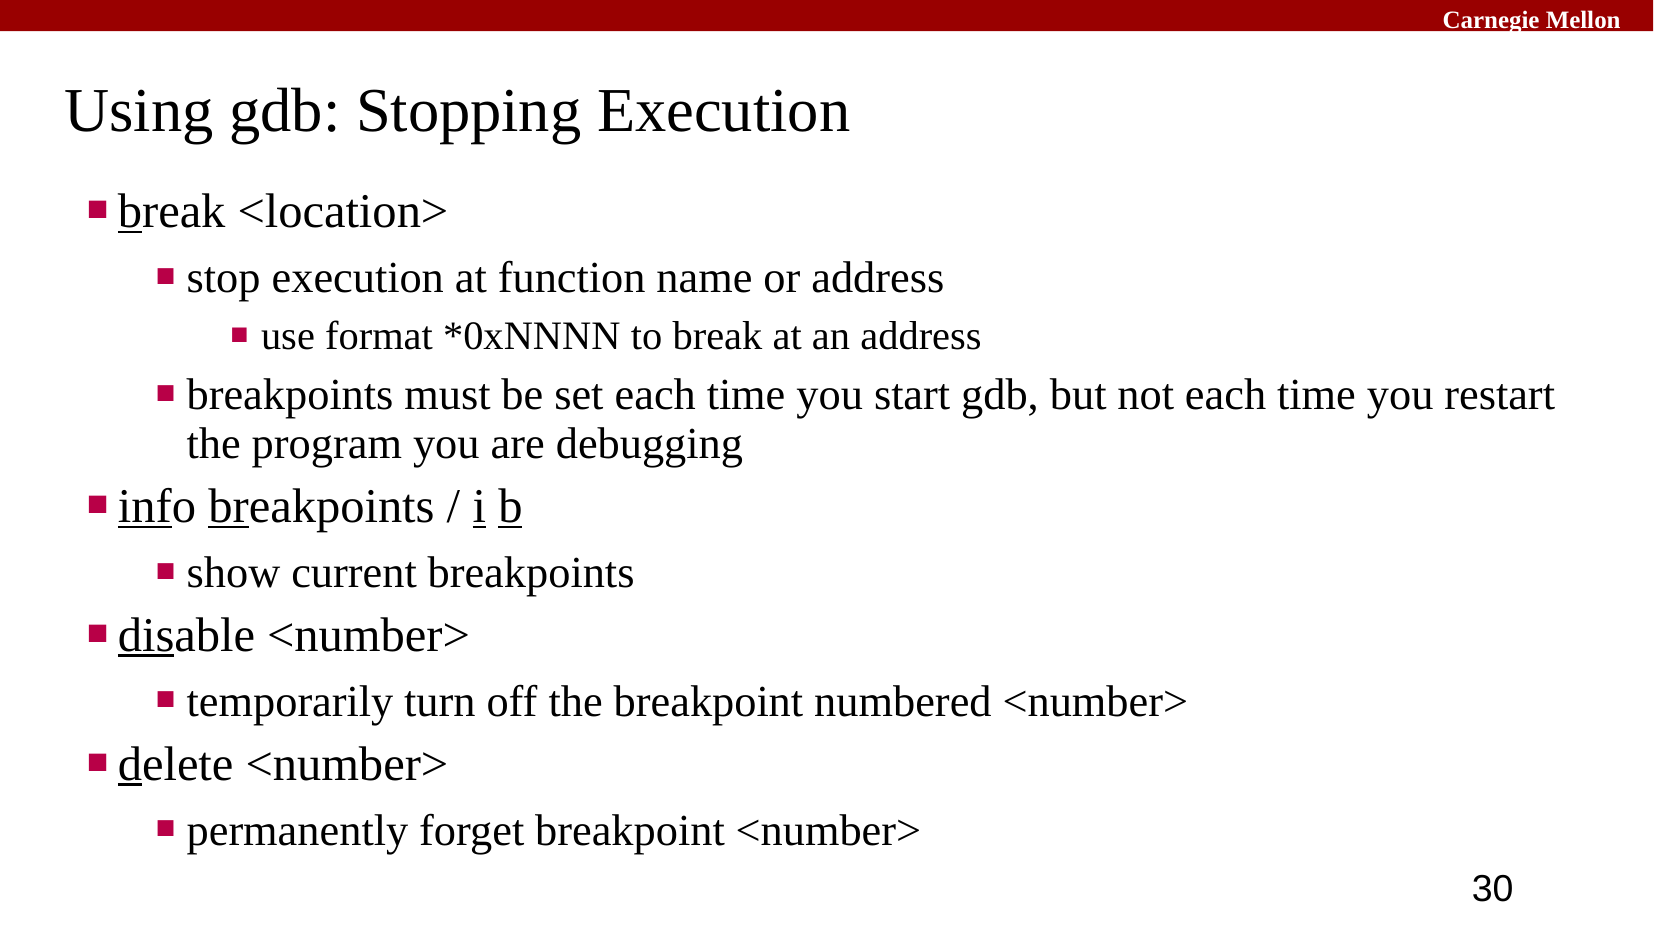

# Using gdb: Stopping Execution
break <location>
stop execution at function name or address
use format *0xNNNN to break at an address
breakpoints must be set each time you start gdb, but not each time you restart the program you are debugging
info breakpoints / i b
show current breakpoints
disable
temporarily turn off the breakpoint numbered
delete
permanently forget breakpoint